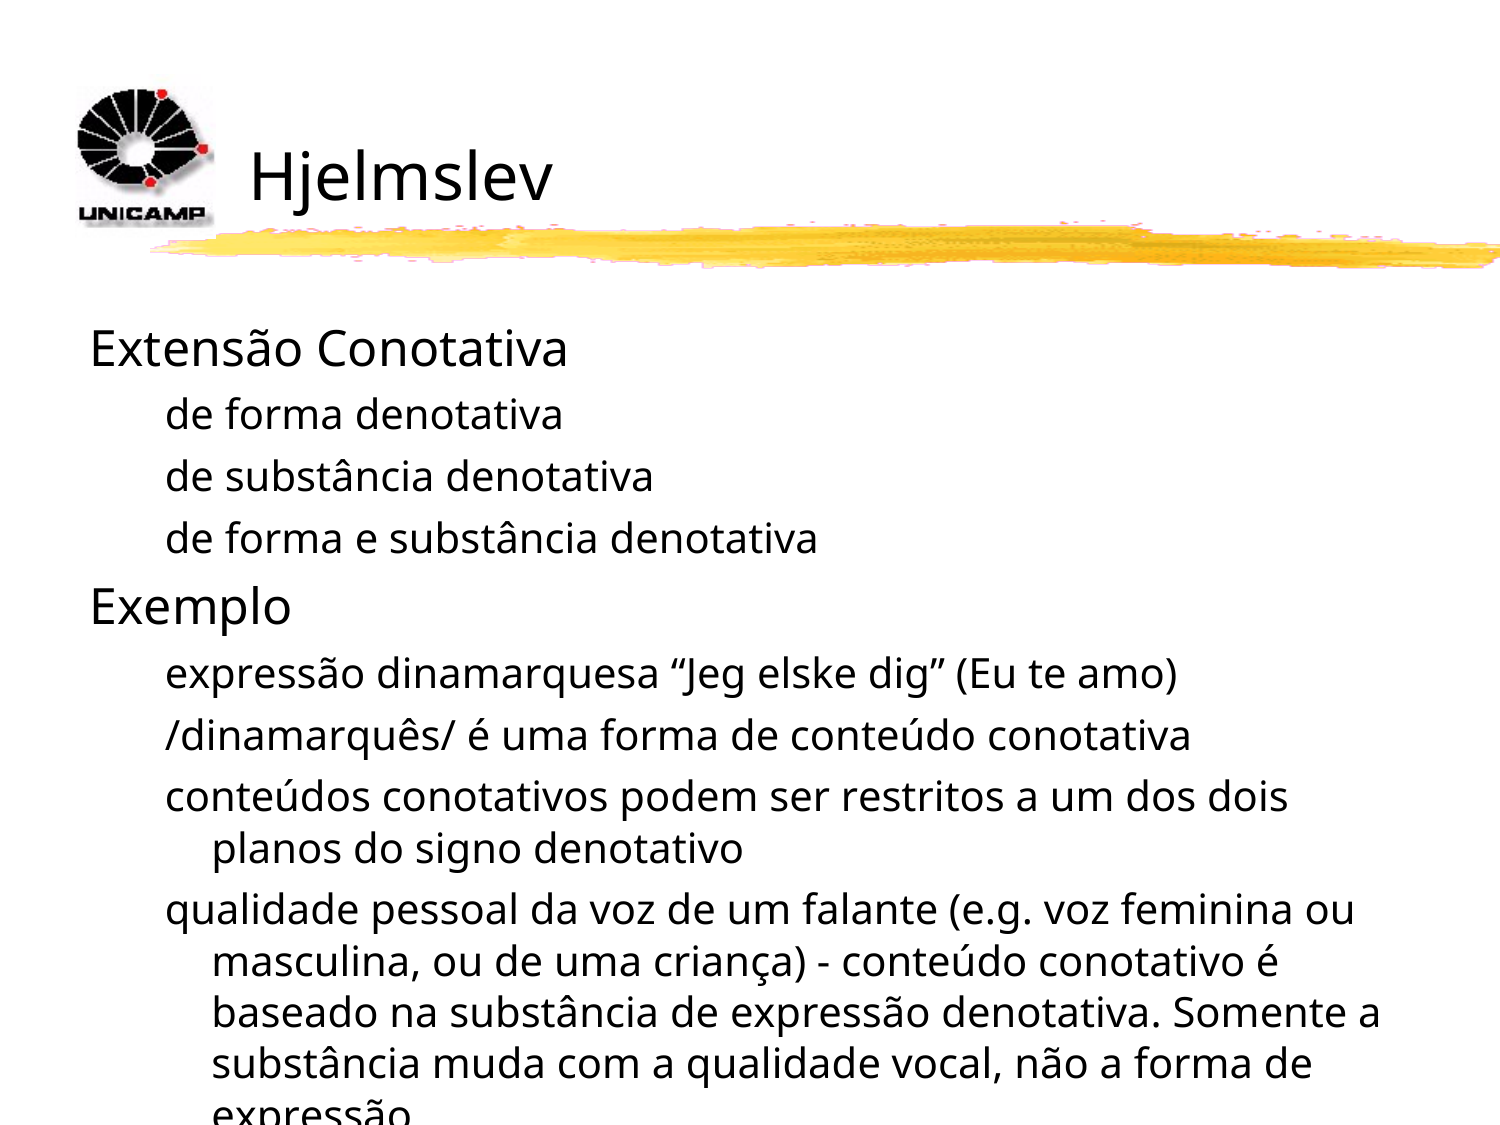

# Hjelmslev
Extensão Conotativa
de forma denotativa
de substância denotativa
de forma e substância denotativa
Exemplo
expressão dinamarquesa “Jeg elske dig” (Eu te amo)
/dinamarquês/ é uma forma de conteúdo conotativa
conteúdos conotativos podem ser restritos a um dos dois planos do signo denotativo
qualidade pessoal da voz de um falante (e.g. voz feminina ou masculina, ou de uma criança) - conteúdo conotativo é baseado na substância de expressão denotativa. Somente a substância muda com a qualidade vocal, não a forma de expressão